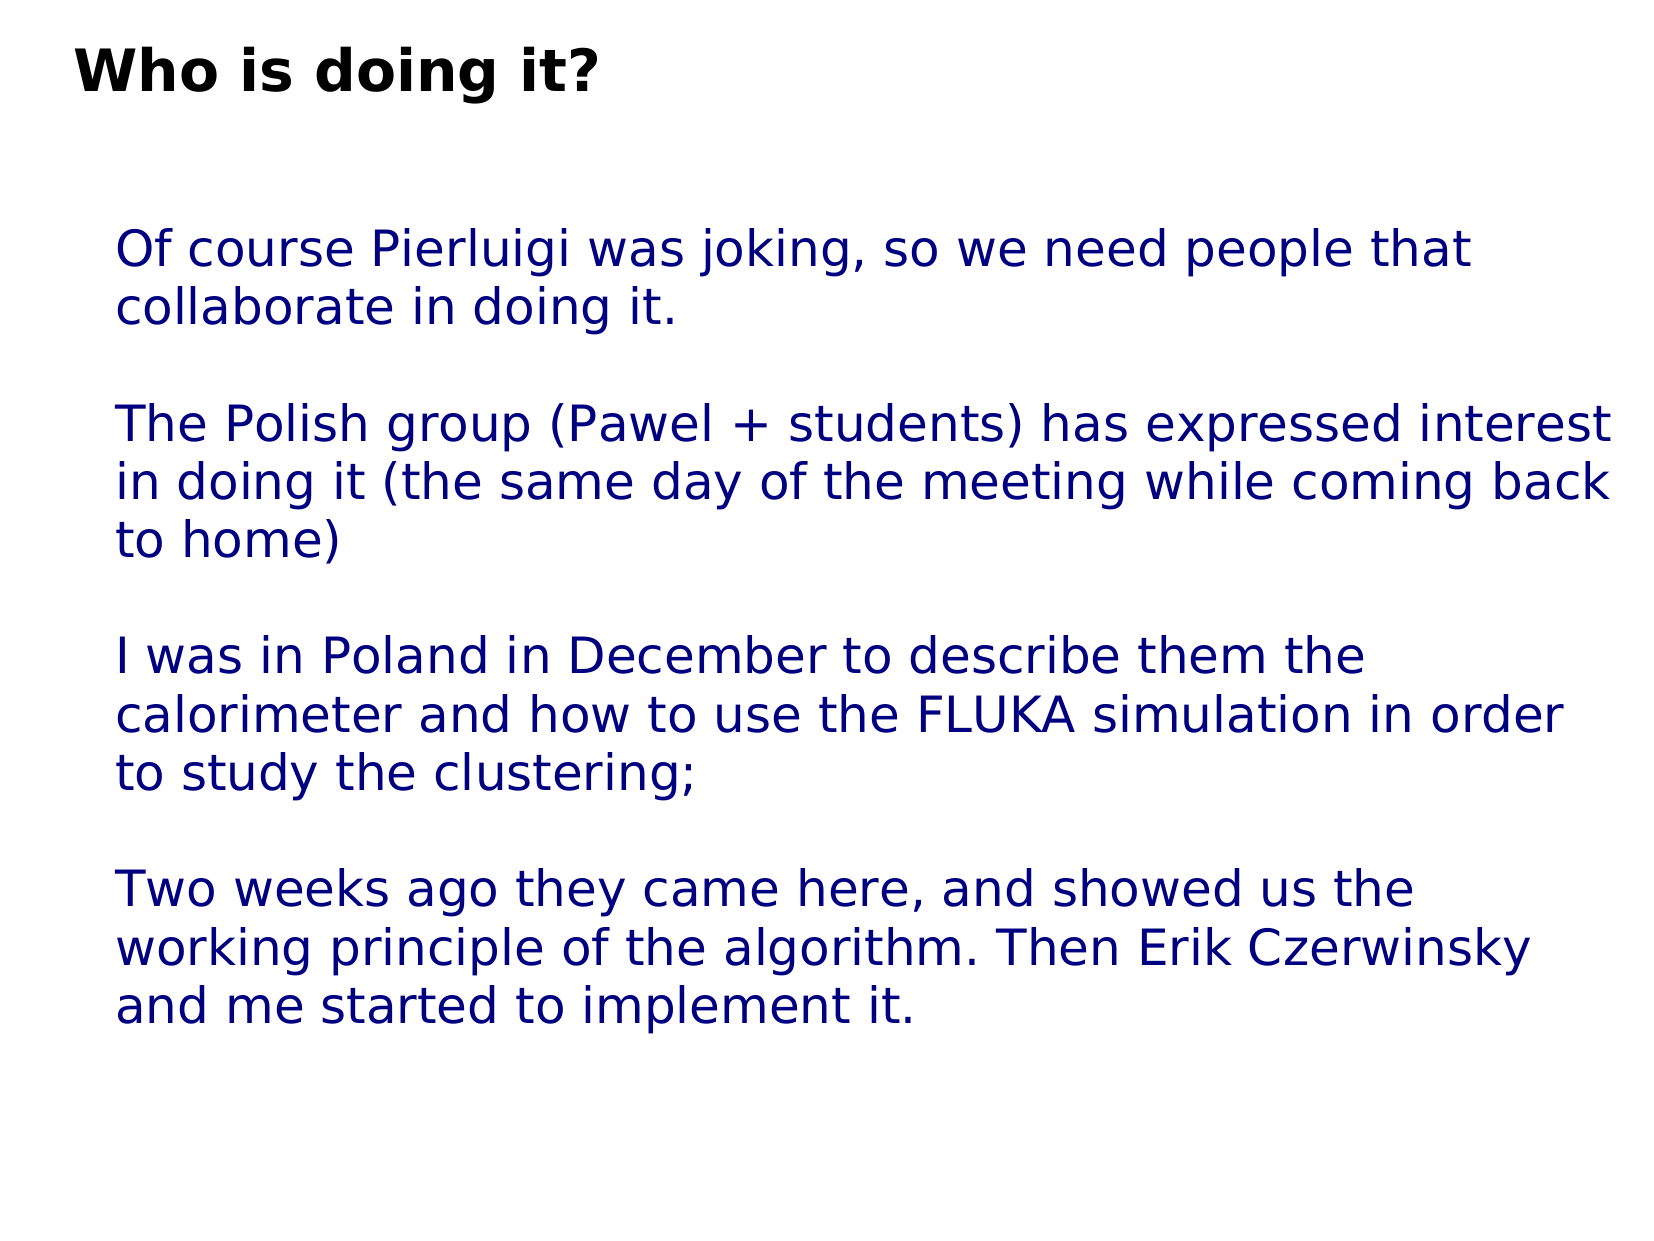

Who is doing it?
Of course Pierluigi was joking, so we need people that collaborate in doing it.
The Polish group (Pawel + students) has expressed interest in doing it (the same day of the meeting while coming back to home)
I was in Poland in December to describe them the calorimeter and how to use the FLUKA simulation in order to study the clustering;
Two weeks ago they came here, and showed us the working principle of the algorithm. Then Erik Czerwinsky and me started to implement it.